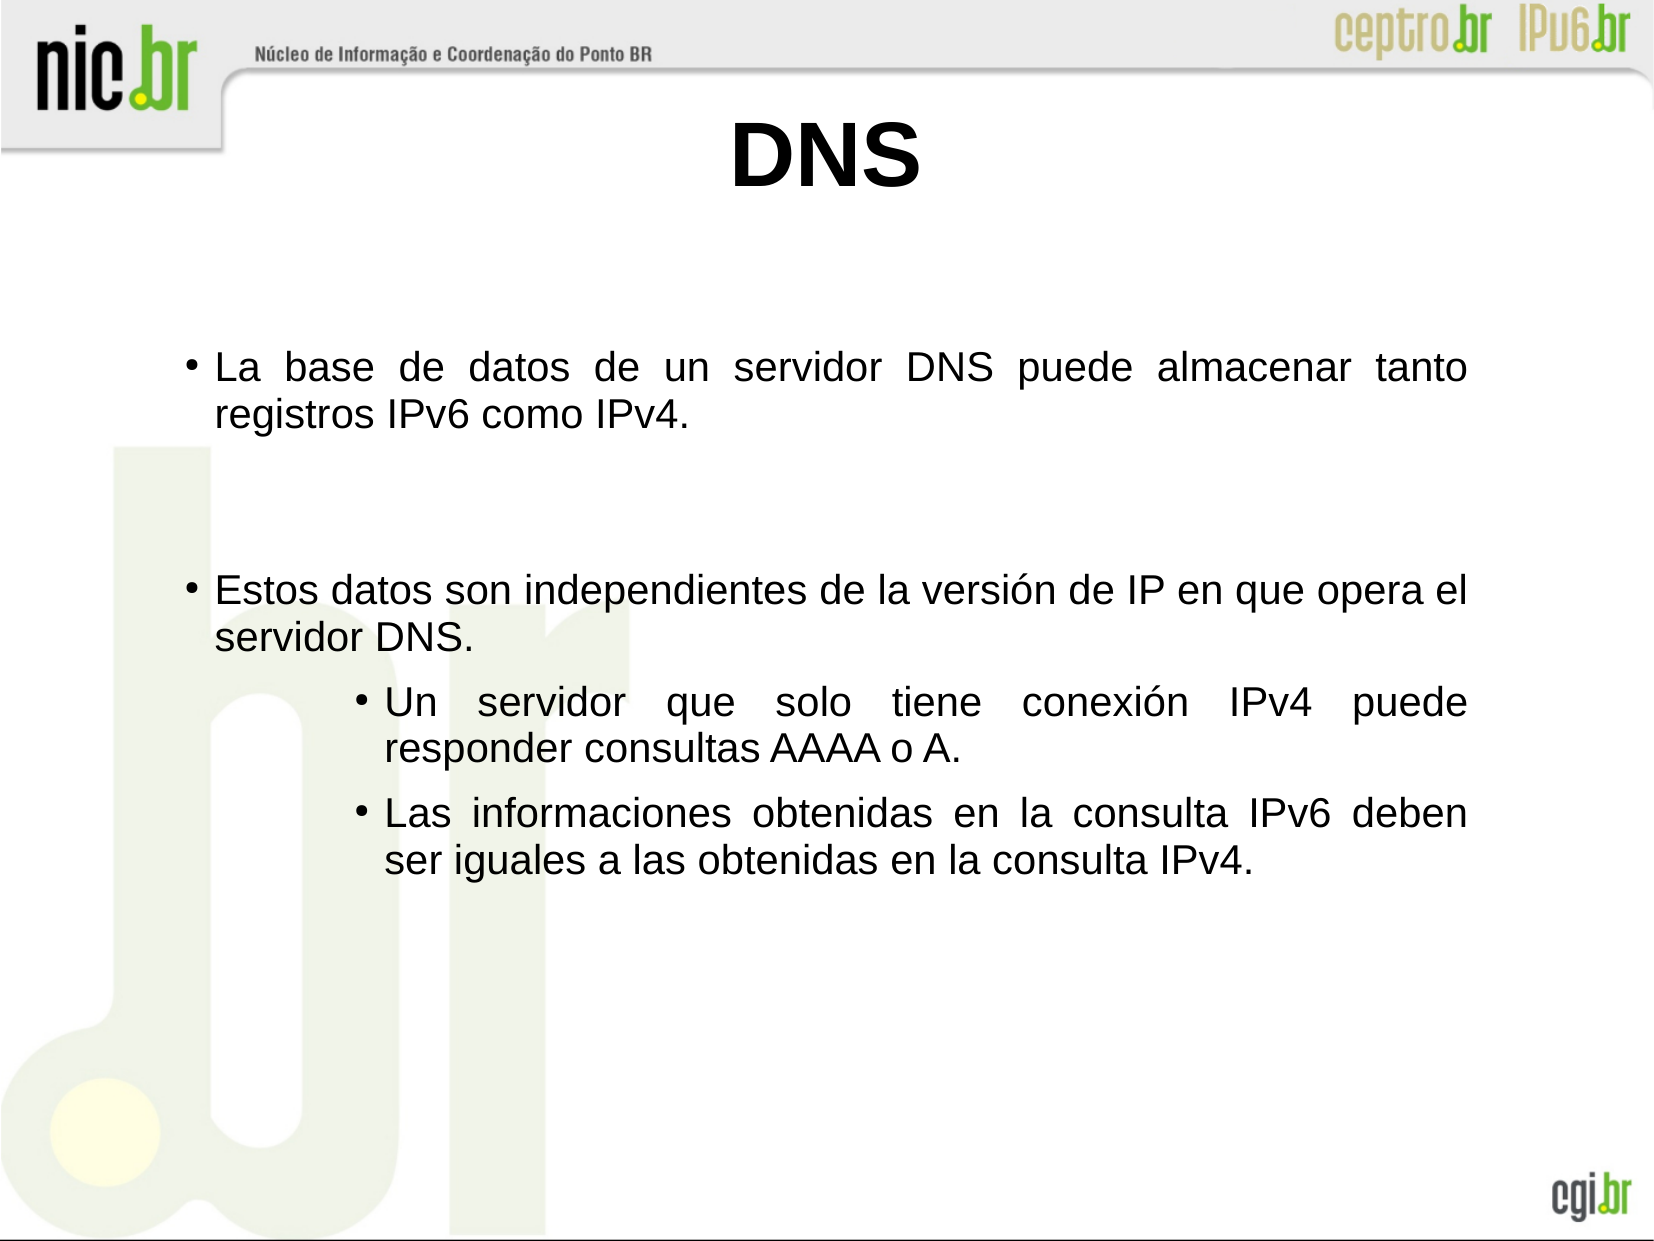

DNS
La base de datos de un servidor DNS puede almacenar tanto registros IPv6 como IPv4.
Estos datos son independientes de la versión de IP en que opera el servidor DNS.
Un servidor que solo tiene conexión IPv4 puede responder consultas AAAA o A.
Las informaciones obtenidas en la consulta IPv6 deben ser iguales a las obtenidas en la consulta IPv4.